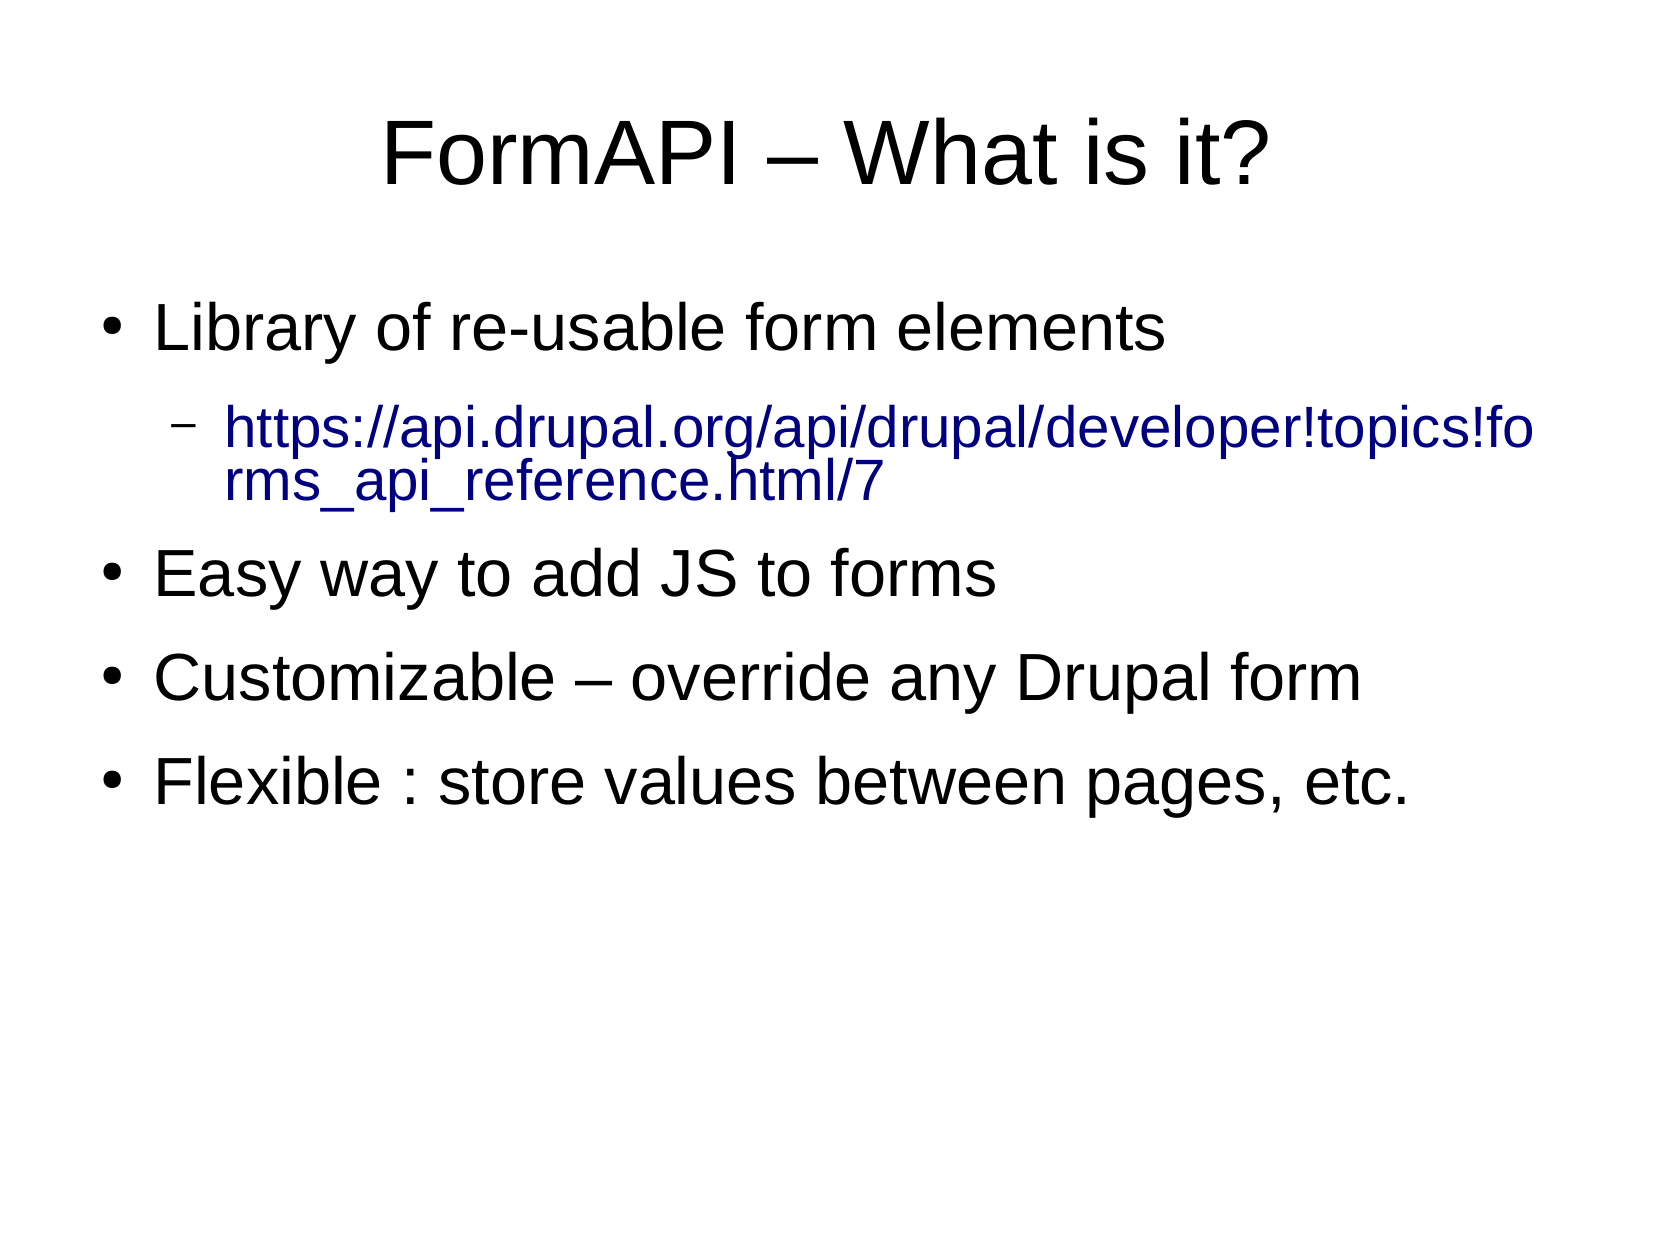

# FormAPI – What is it?
Library of re-usable form elements
https://api.drupal.org/api/drupal/developer!topics!forms_api_reference.html/7
Easy way to add JS to forms
Customizable – override any Drupal form
Flexible : store values between pages, etc.